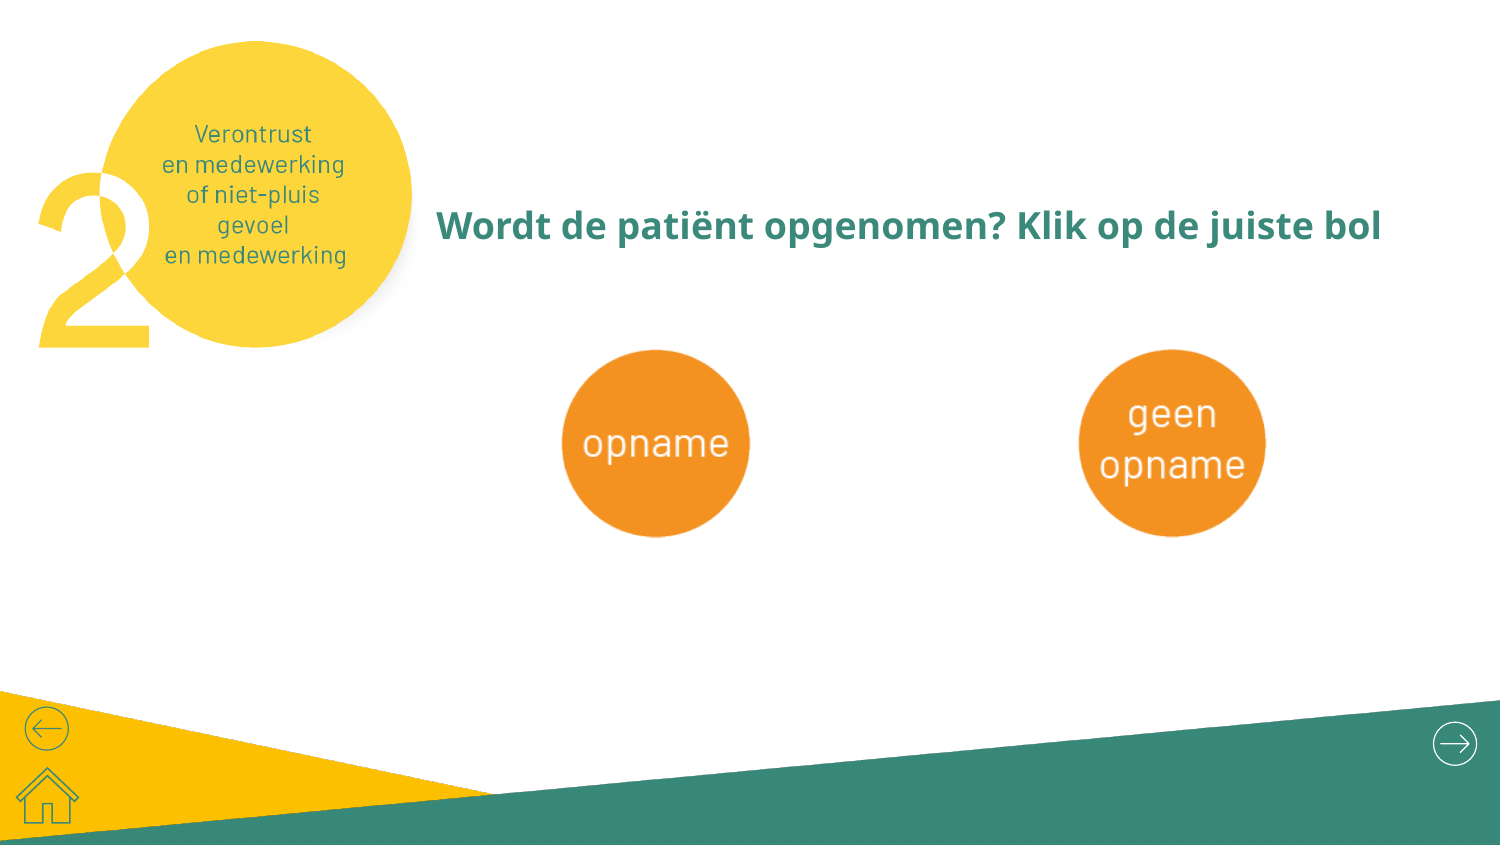

Wordt de patiënt opgenomen? Klik op de juiste bol